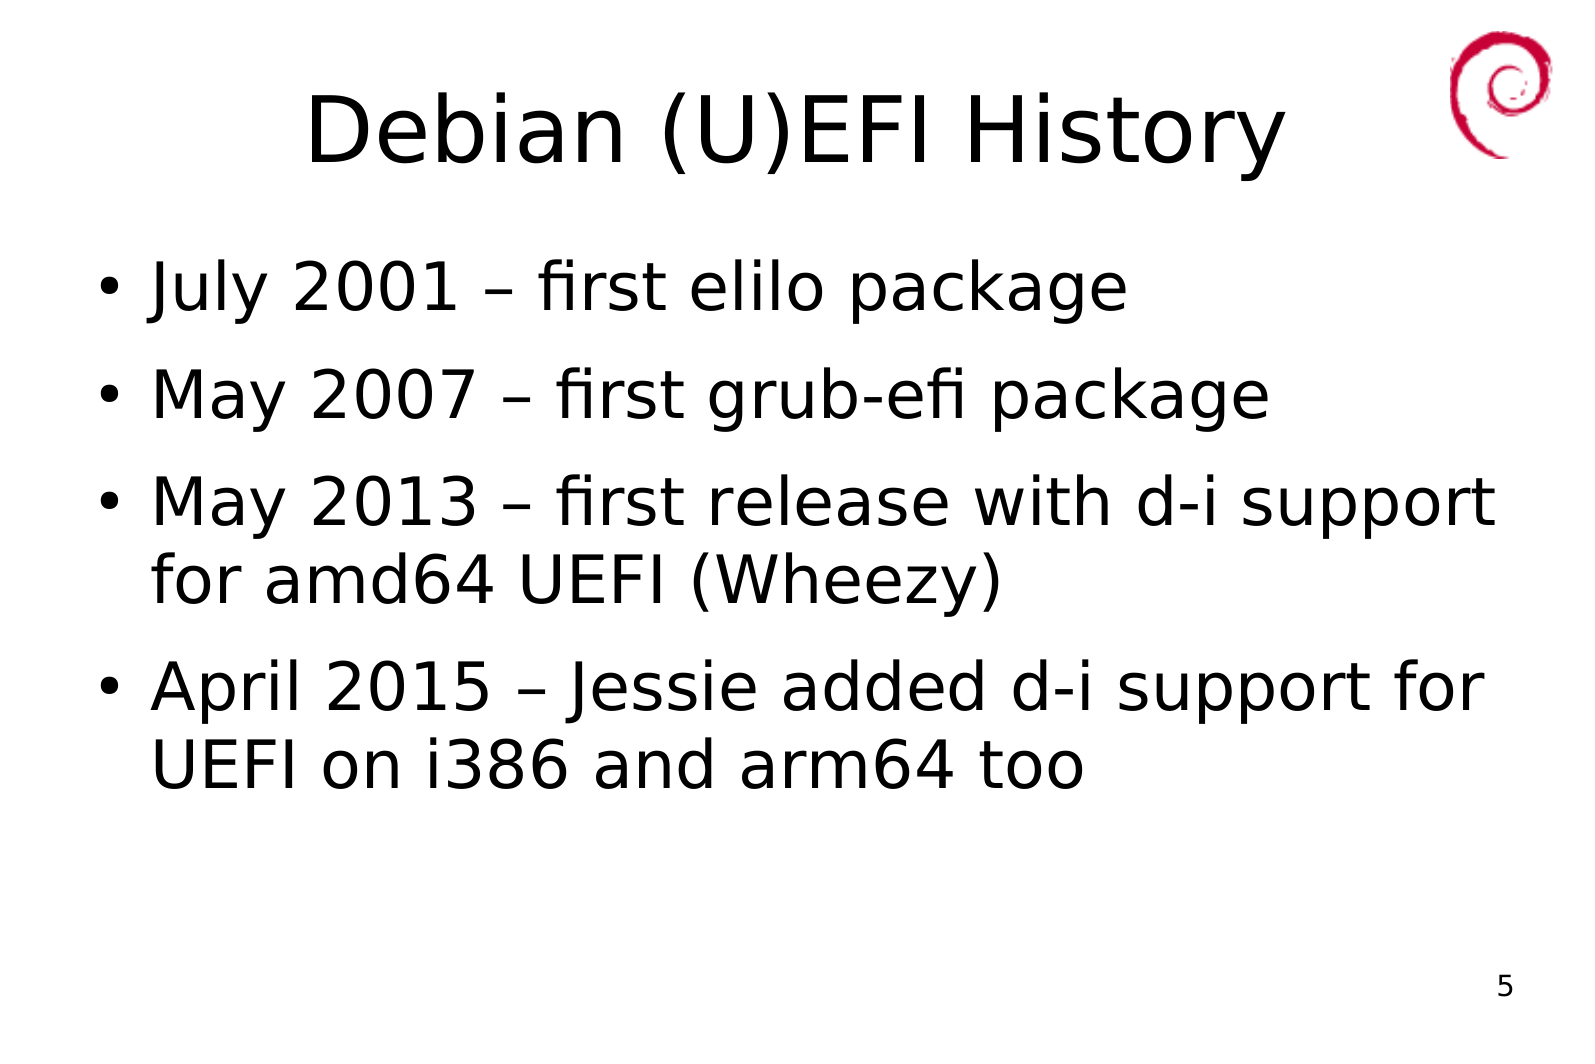

# Debian (U)EFI History
July 2001 – first elilo package
May 2007 – first grub-efi package
May 2013 – first release with d-i support for amd64 UEFI (Wheezy)
April 2015 – Jessie added d-i support for UEFI on i386 and arm64 too
5